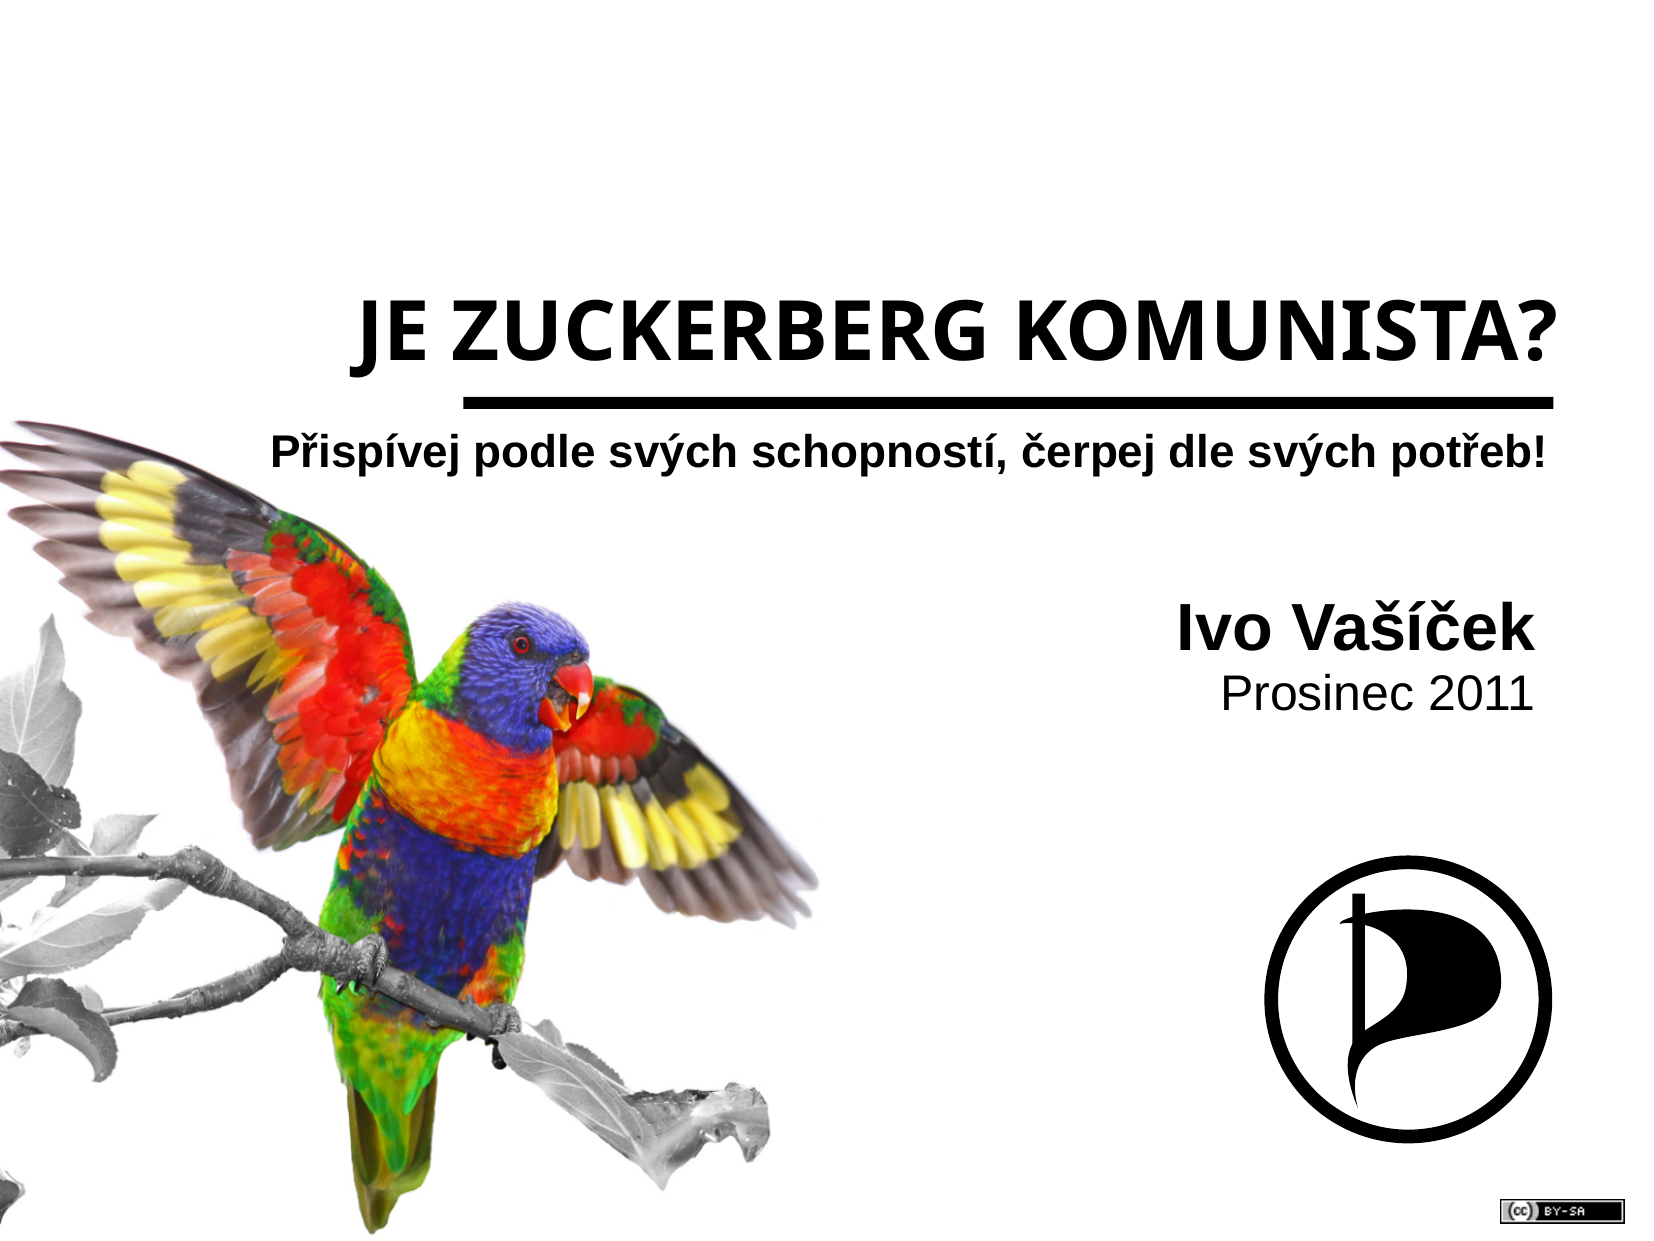

# JE ZUCKERBERG KOMUNISTA?
Přispívej podle svých schopností, čerpej dle svých potřeb!
Ivo Vašíček
Prosinec 2011